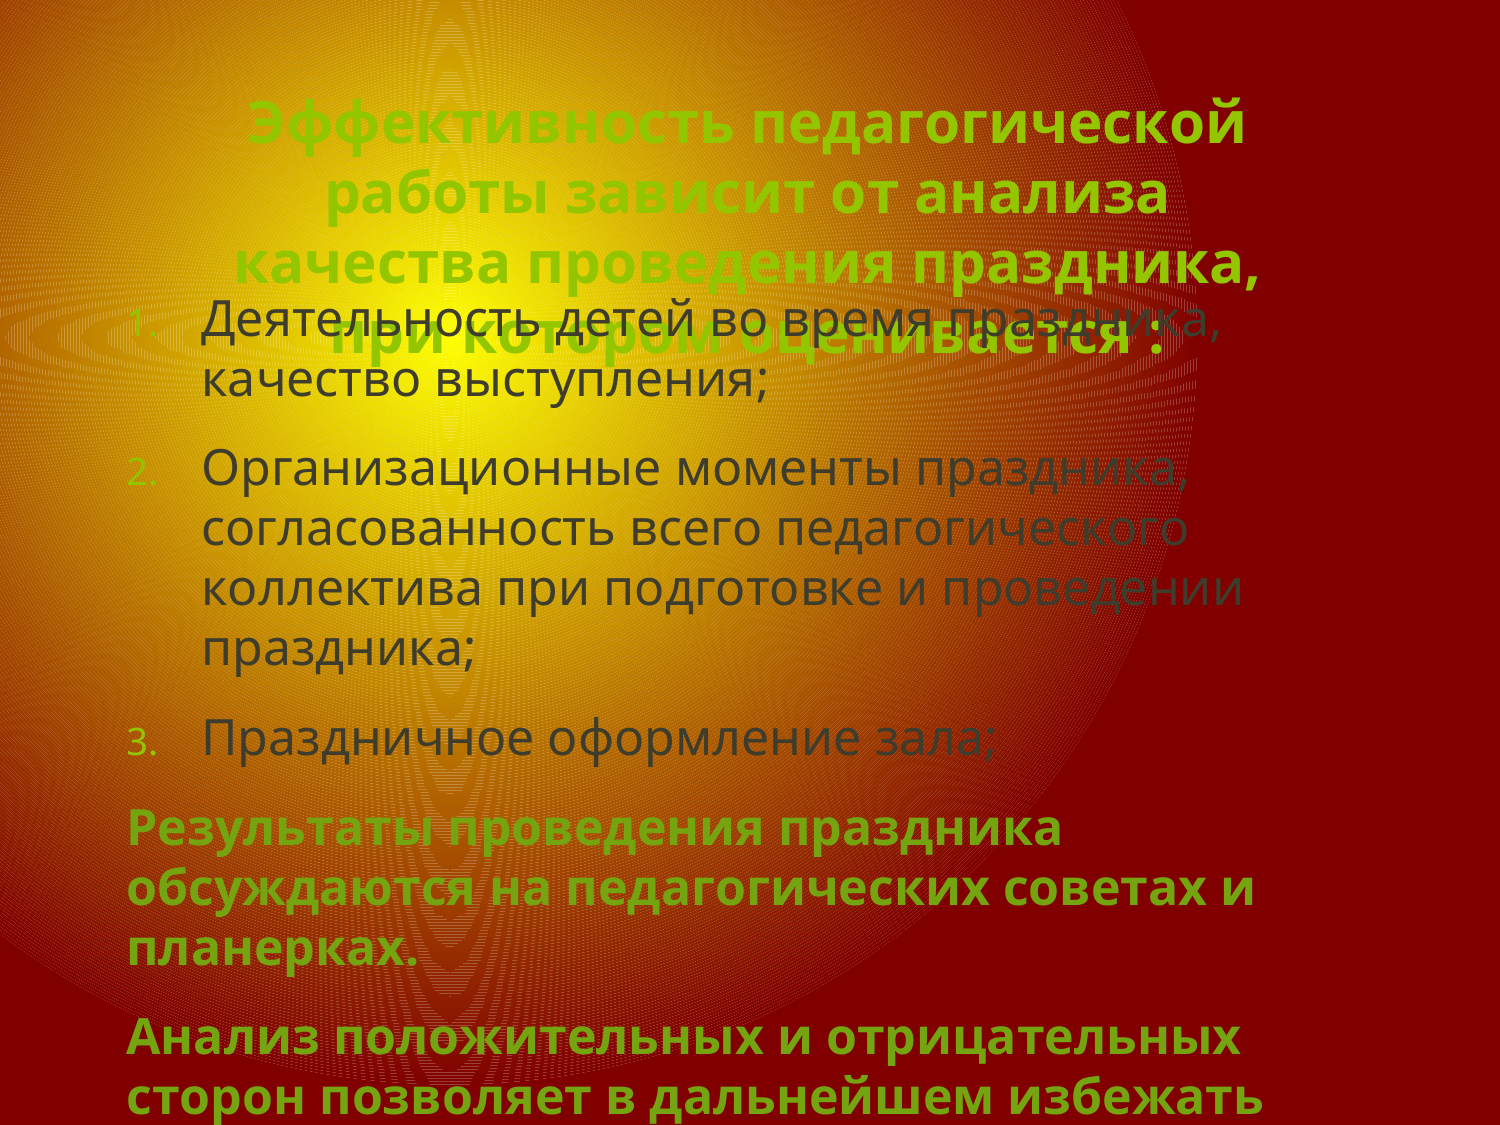

# Эффективность педагогической работы зависит от анализа качества проведения праздника, при котором оценивается :
Деятельность детей во время праздника, качество выступления;
Организационные моменты праздника, согласованность всего педагогического коллектива при подготовке и проведении праздника;
Праздничное оформление зала;
Результаты проведения праздника обсуждаются на педагогических советах и планерках.
Анализ положительных и отрицательных сторон позволяет в дальнейшем избежать ошибок.